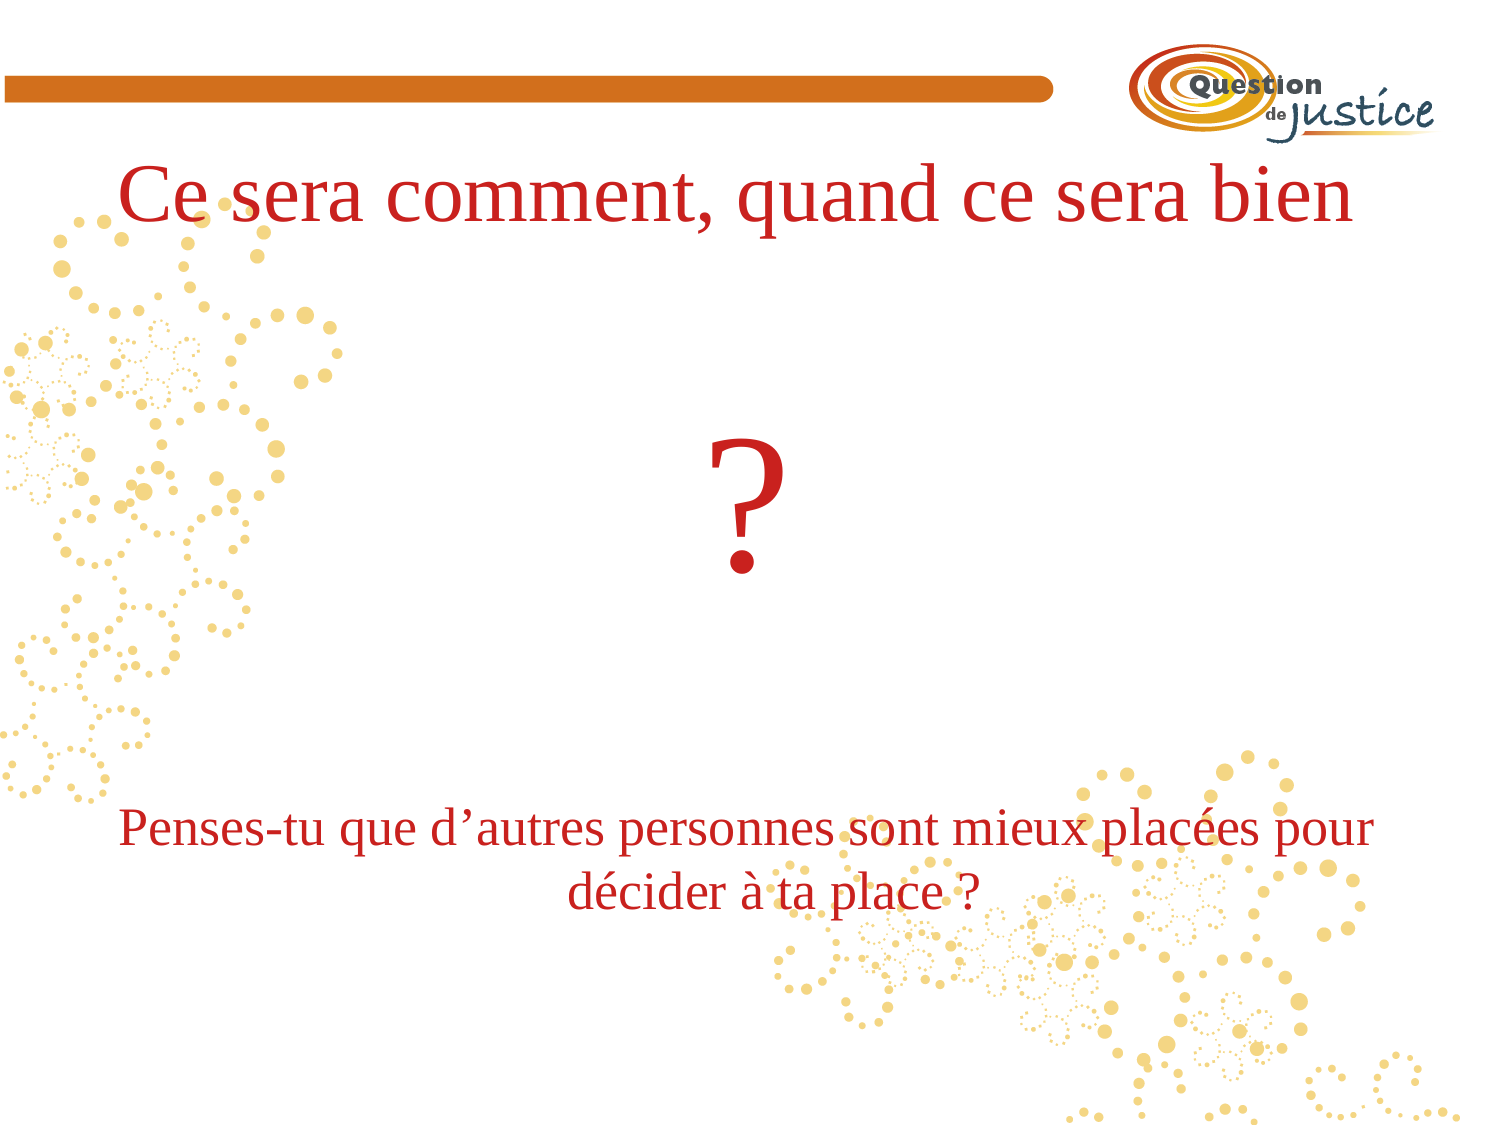

# Ce sera comment, quand ce sera bien
?
Penses-tu que d’autres personnes sont mieux placées pour décider à ta place ?